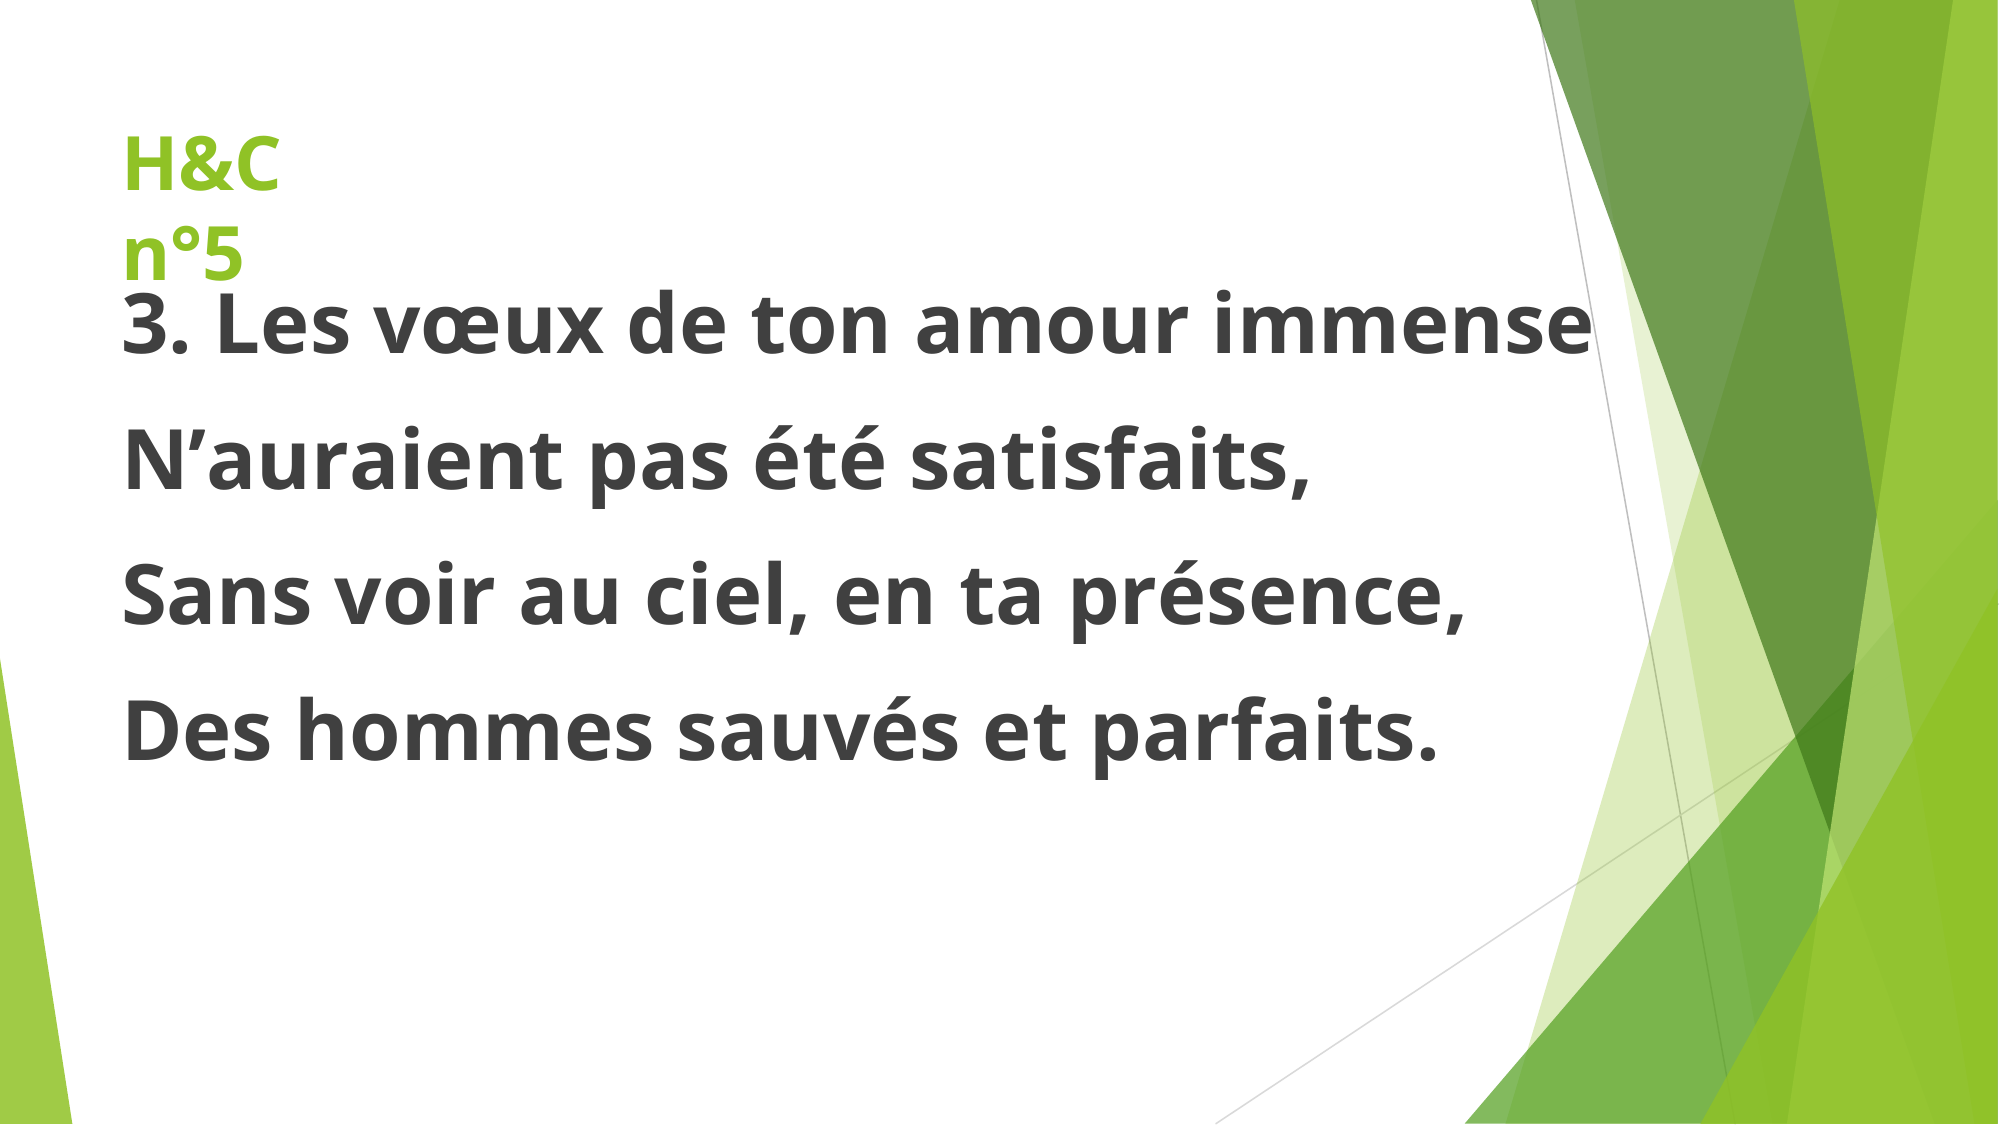

H&C n°5
3. Les vœux de ton amour immense
N’auraient pas été satisfaits,
Sans voir au ciel, en ta présence,
Des hommes sauvés et parfaits.